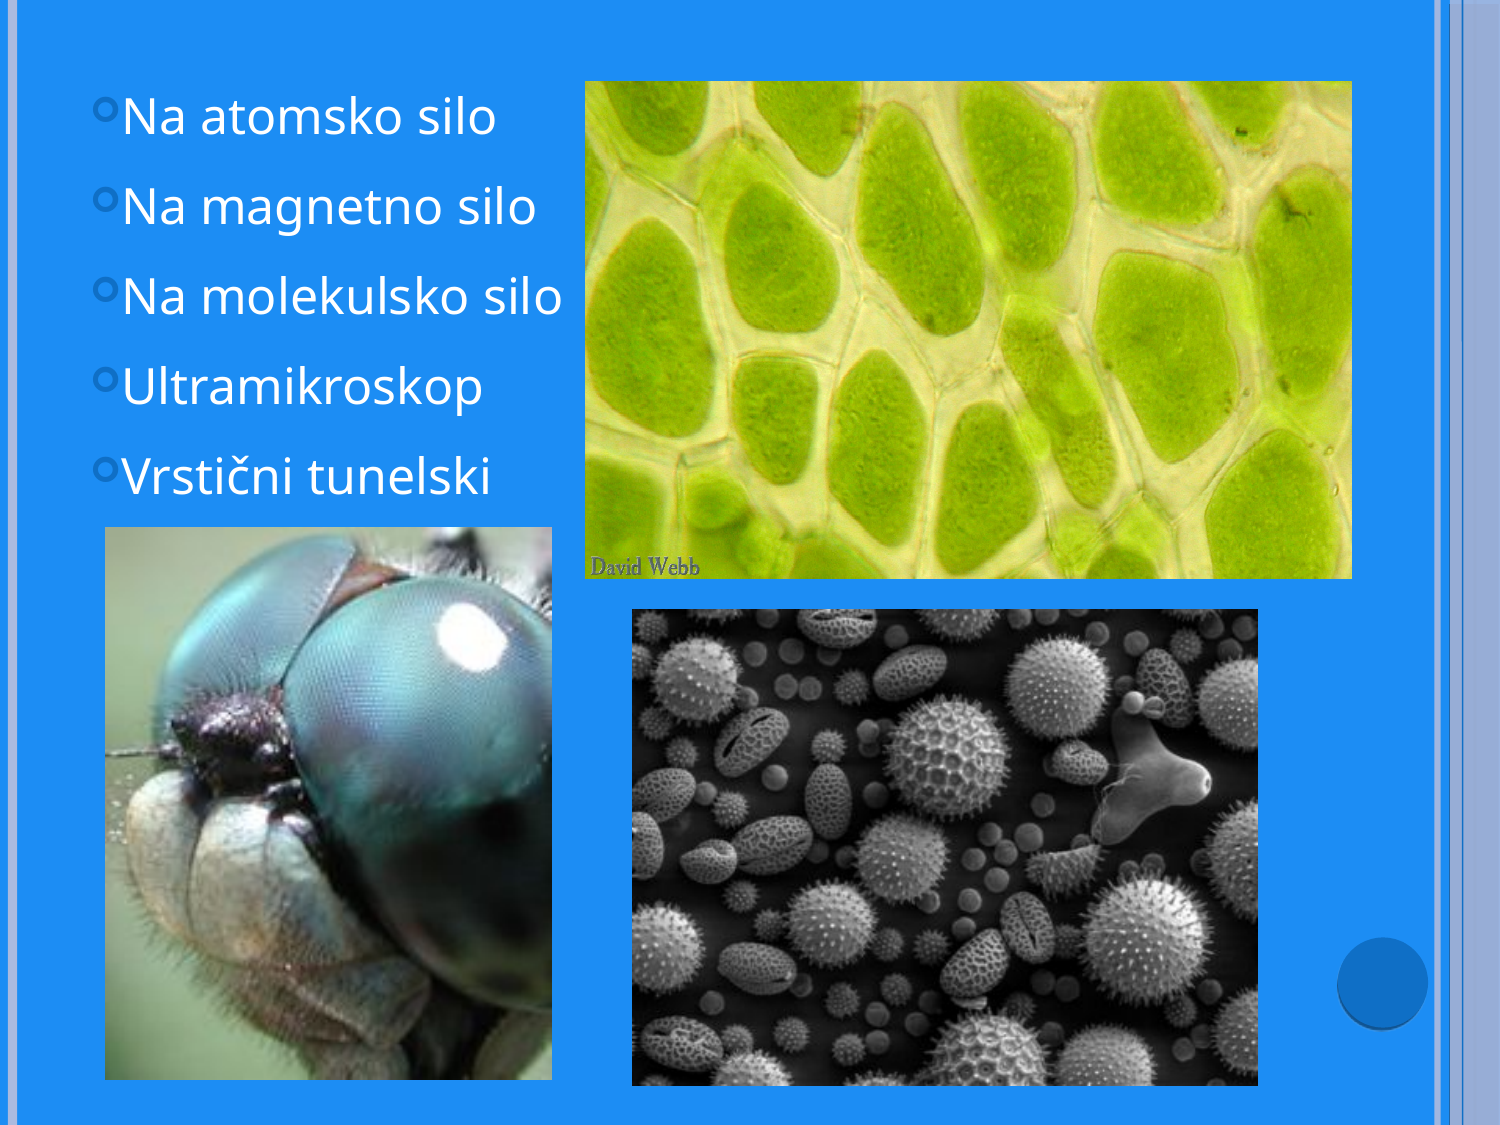

# Na atomsko silo
Na magnetno silo
Na molekulsko silo
Ultramikroskop
Vrstični tunelski